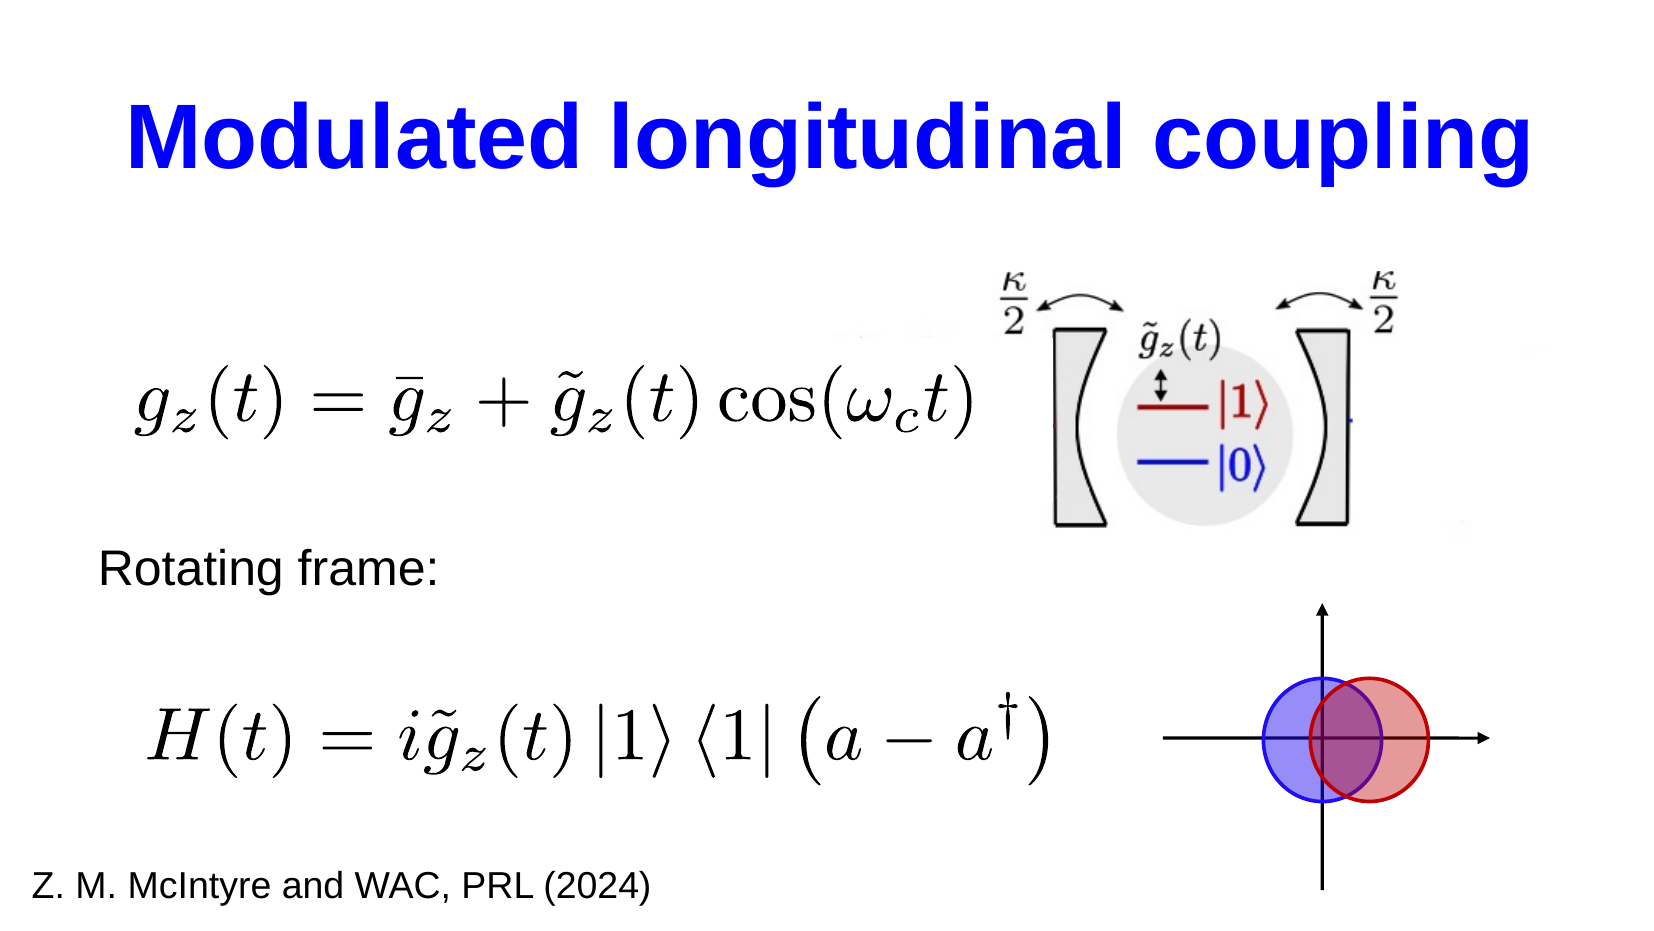

# Modulated longitudinal coupling
Rotating frame:
Z. M. McIntyre and WAC, PRL (2024)